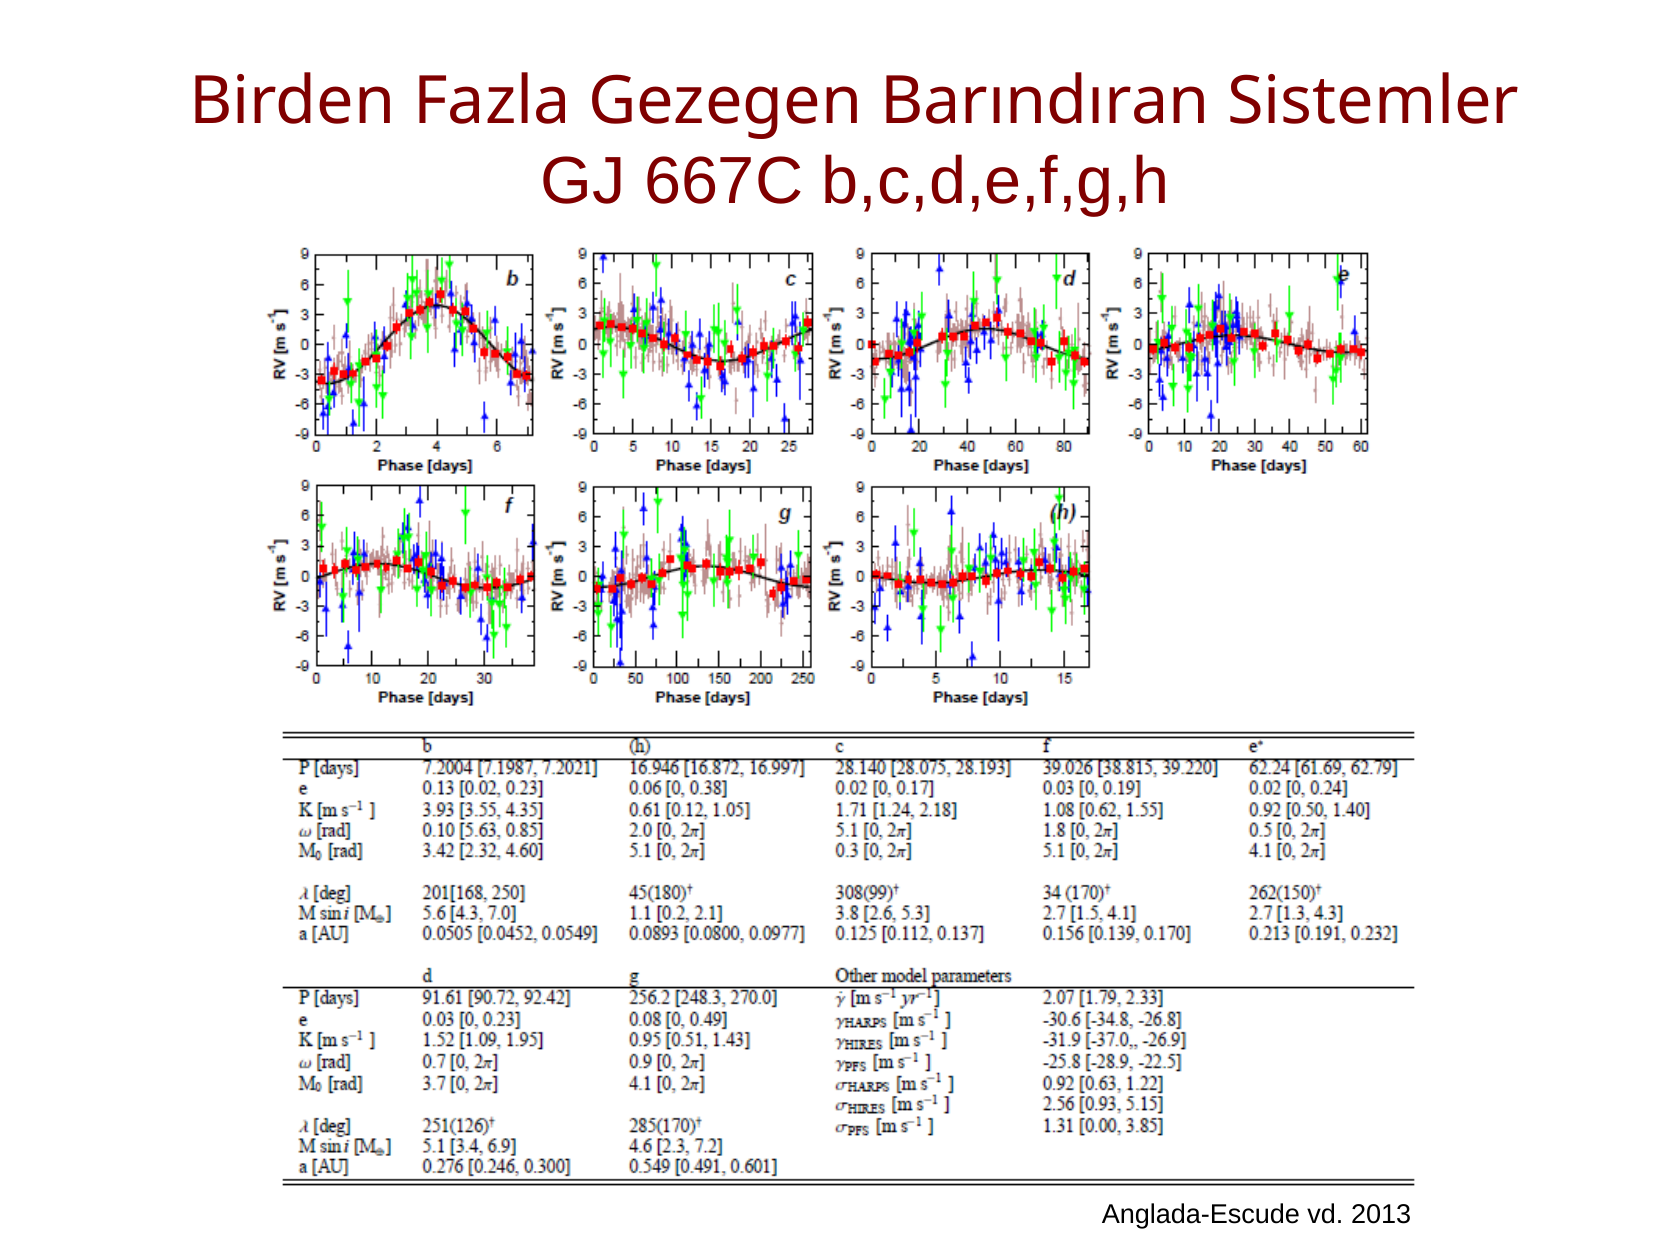

Birden Fazla Gezegen Barındıran Sistemler
GJ 667C b,c,d,e,f,g,h
Anglada-Escude vd. 2013